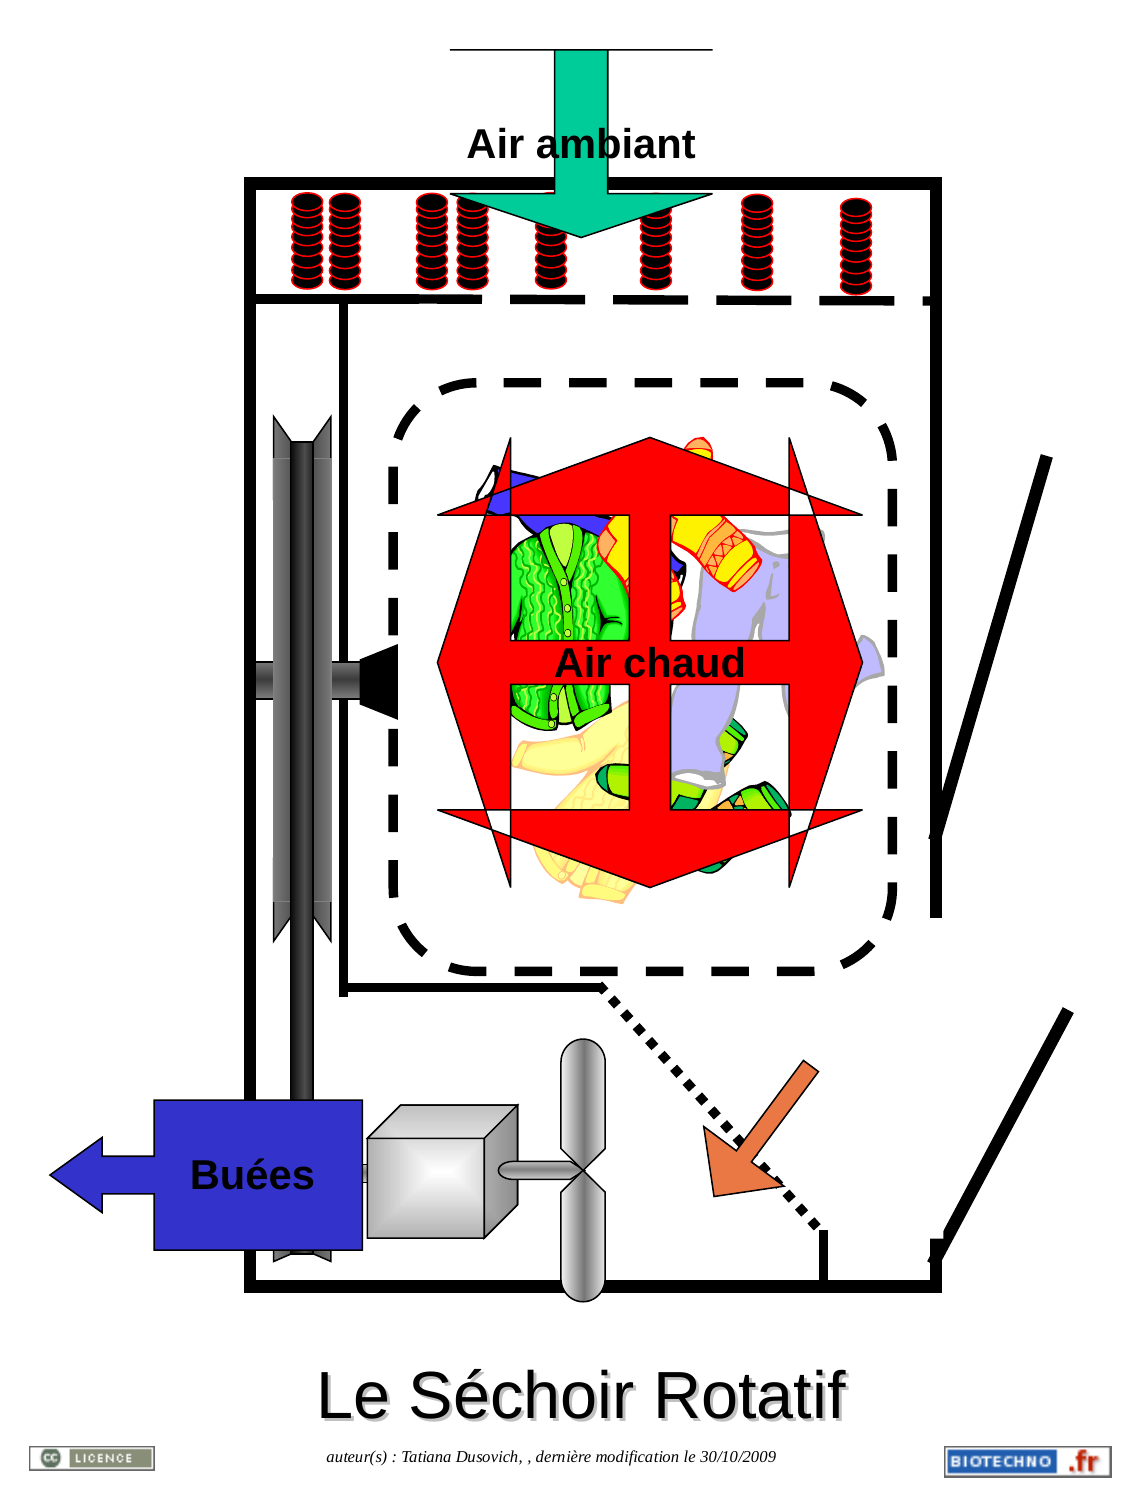

Air ambiant
Air chaud
Buées
Le Séchoir Rotatif